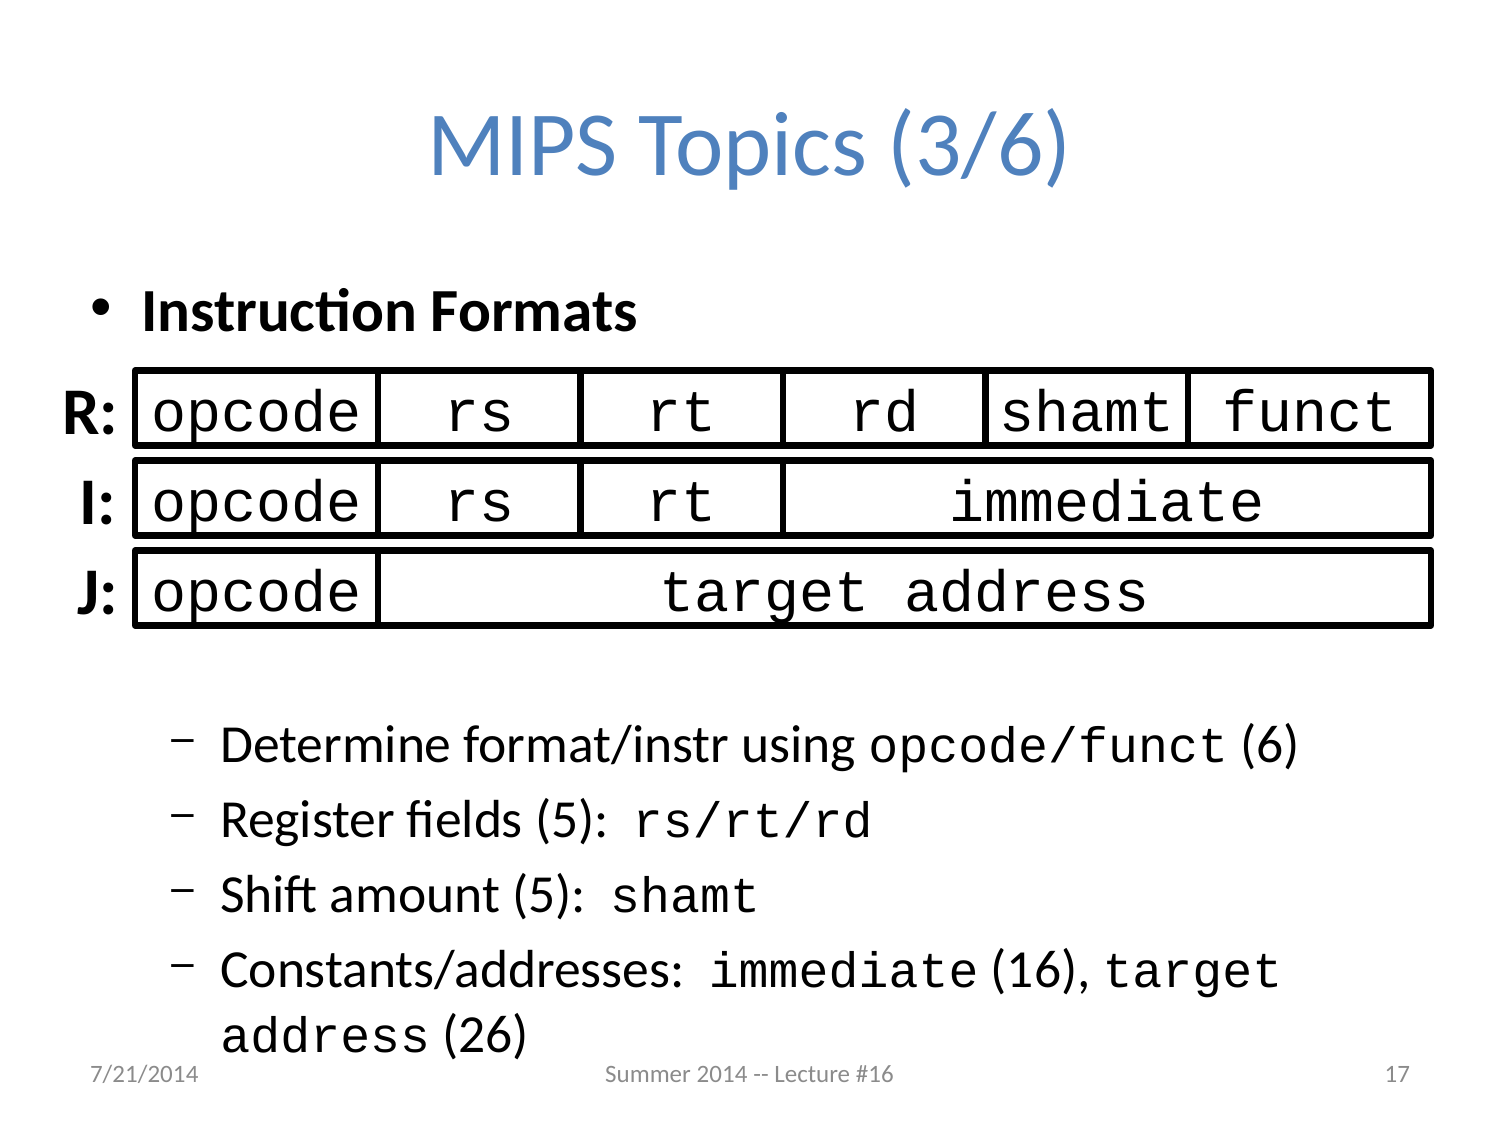

# MIPS Topics (3/6)
Instruction Formats
Determine format/instr using opcode/funct (6)
Register fields (5): rs/rt/rd
Shift amount (5): shamt
Constants/addresses: immediate (16), target address (26)
R:
opcode
rs
rt
rd
shamt
funct
I:
opcode
rs
rt
immediate
J:
opcode
target address
7/21/2014
Summer 2014 -- Lecture #16